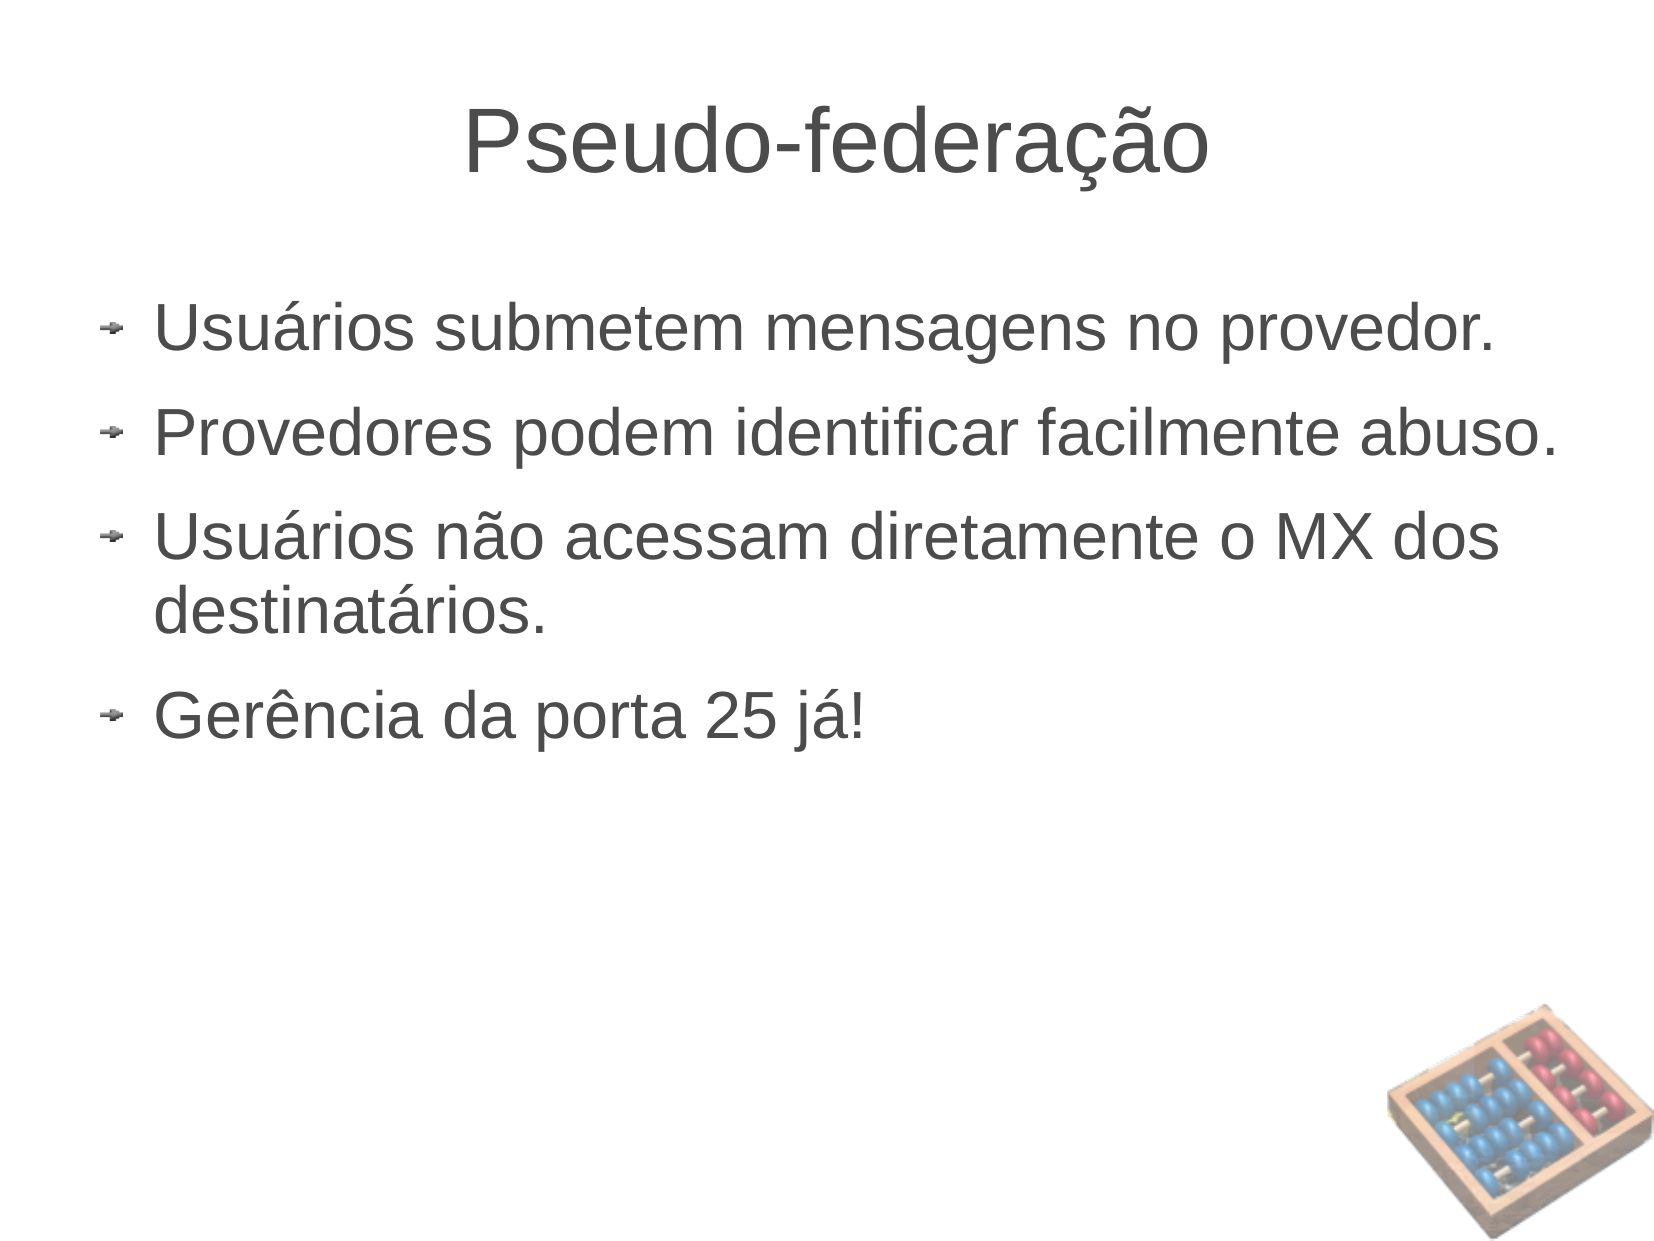

# Pseudo-federação
Usuários submetem mensagens no provedor.
Provedores podem identificar facilmente abuso.
Usuários não acessam diretamente o MX dos destinatários.
Gerência da porta 25 já!